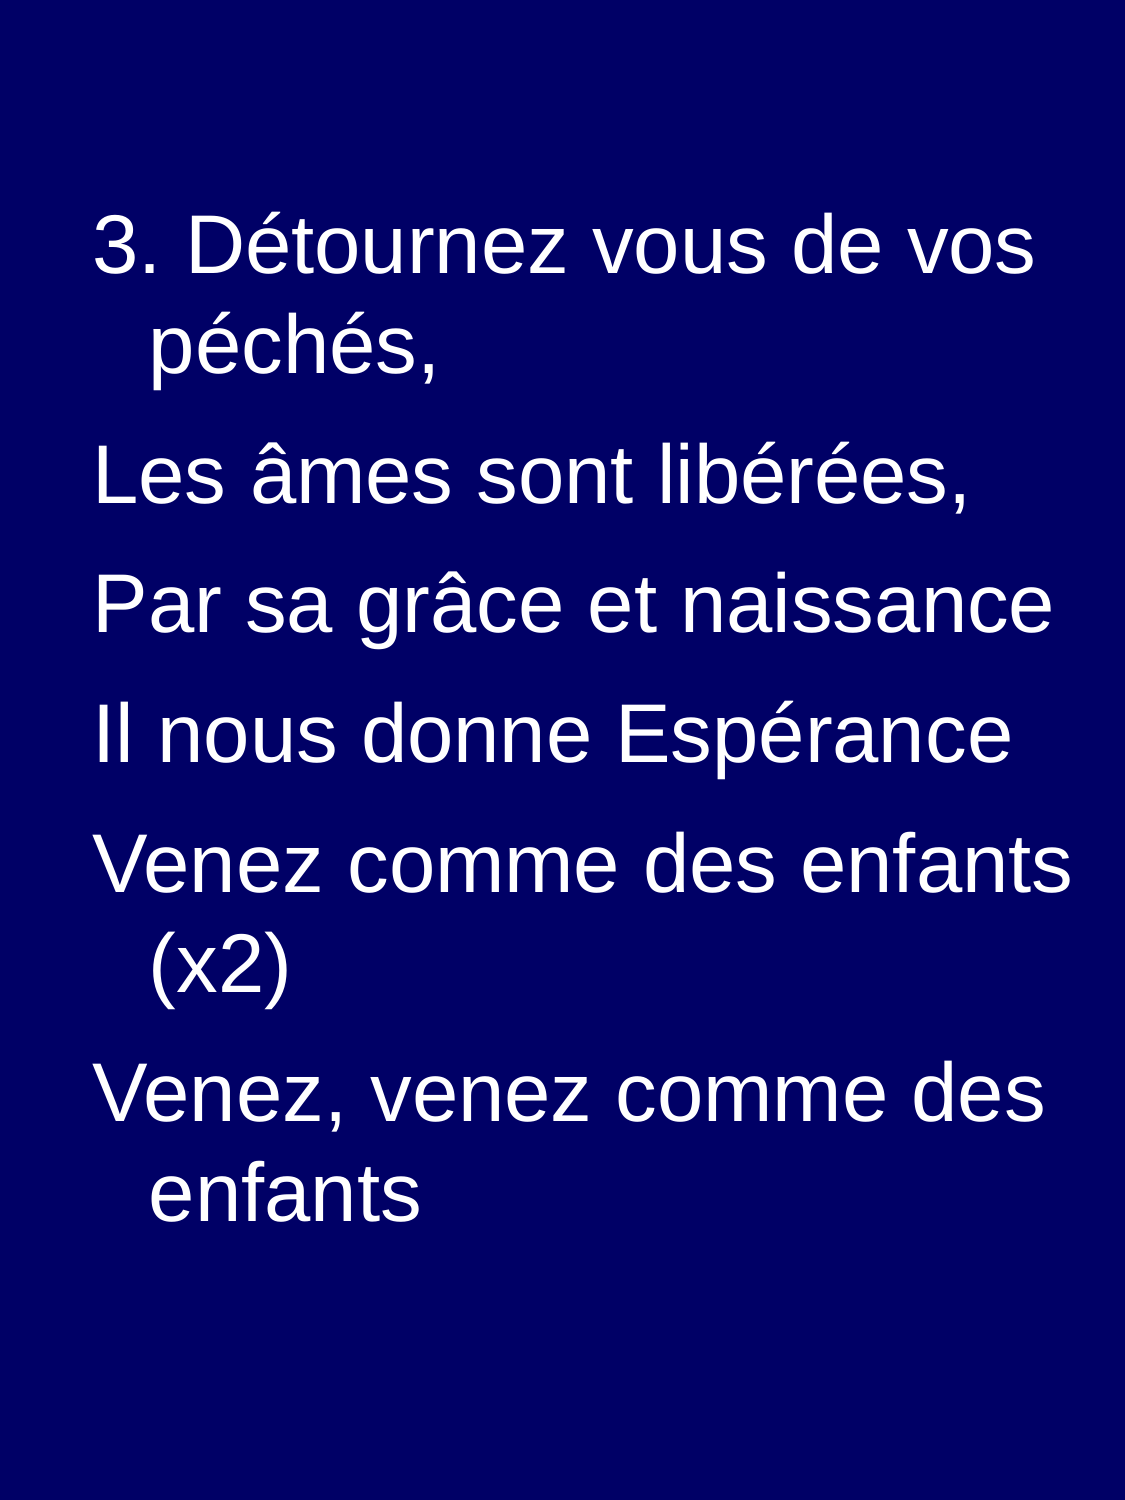

# 3. Détournez vous de vos péchés,
Les âmes sont libérées,
Par sa grâce et naissance
Il nous donne Espérance
Venez comme des enfants (x2)
Venez, venez comme des enfants